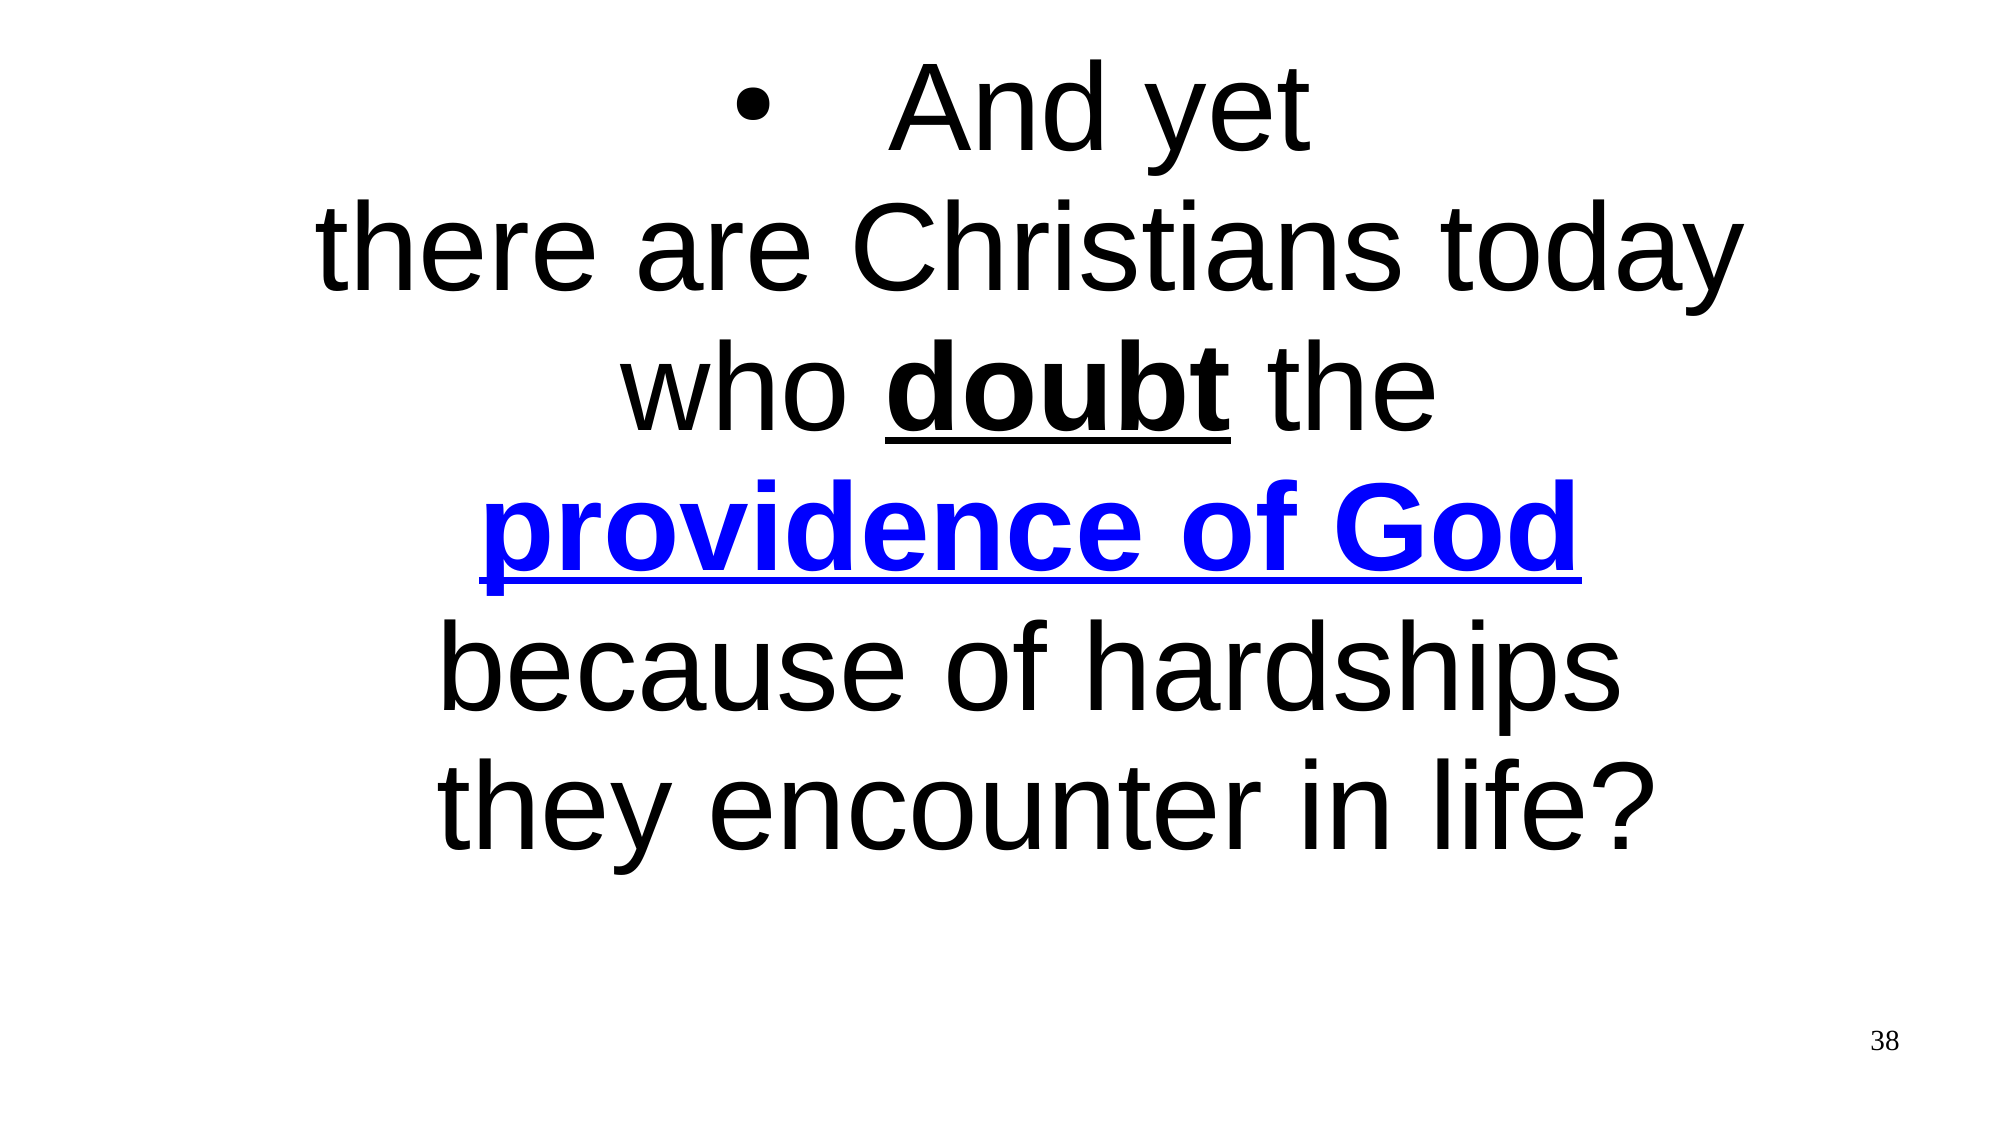

# And yet there are Christians today who doubt the providence of God because of hardships they encounter in life?
38